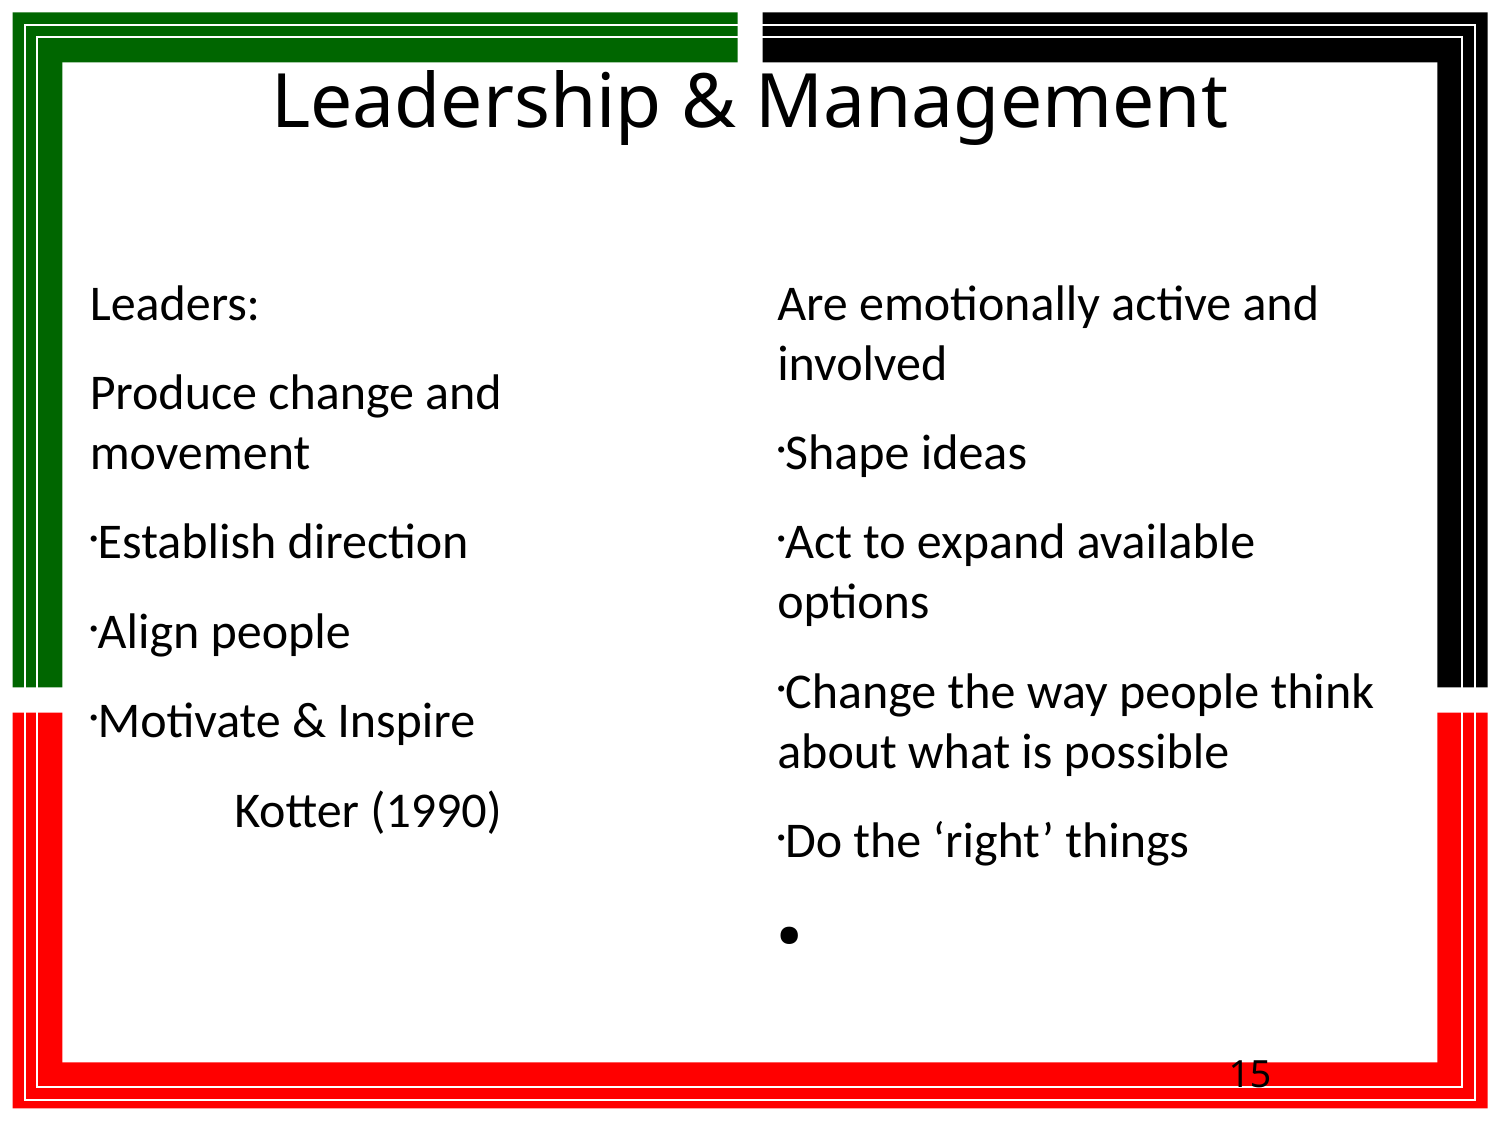

a
# Leadership & Management
Leaders:
Produce change and movement
Establish direction
Align people
Motivate & Inspire
Kotter (1990)
Are emotionally active and involved
Shape ideas
Act to expand available options
Change the way people think about what is possible
Do the ‘right’ things